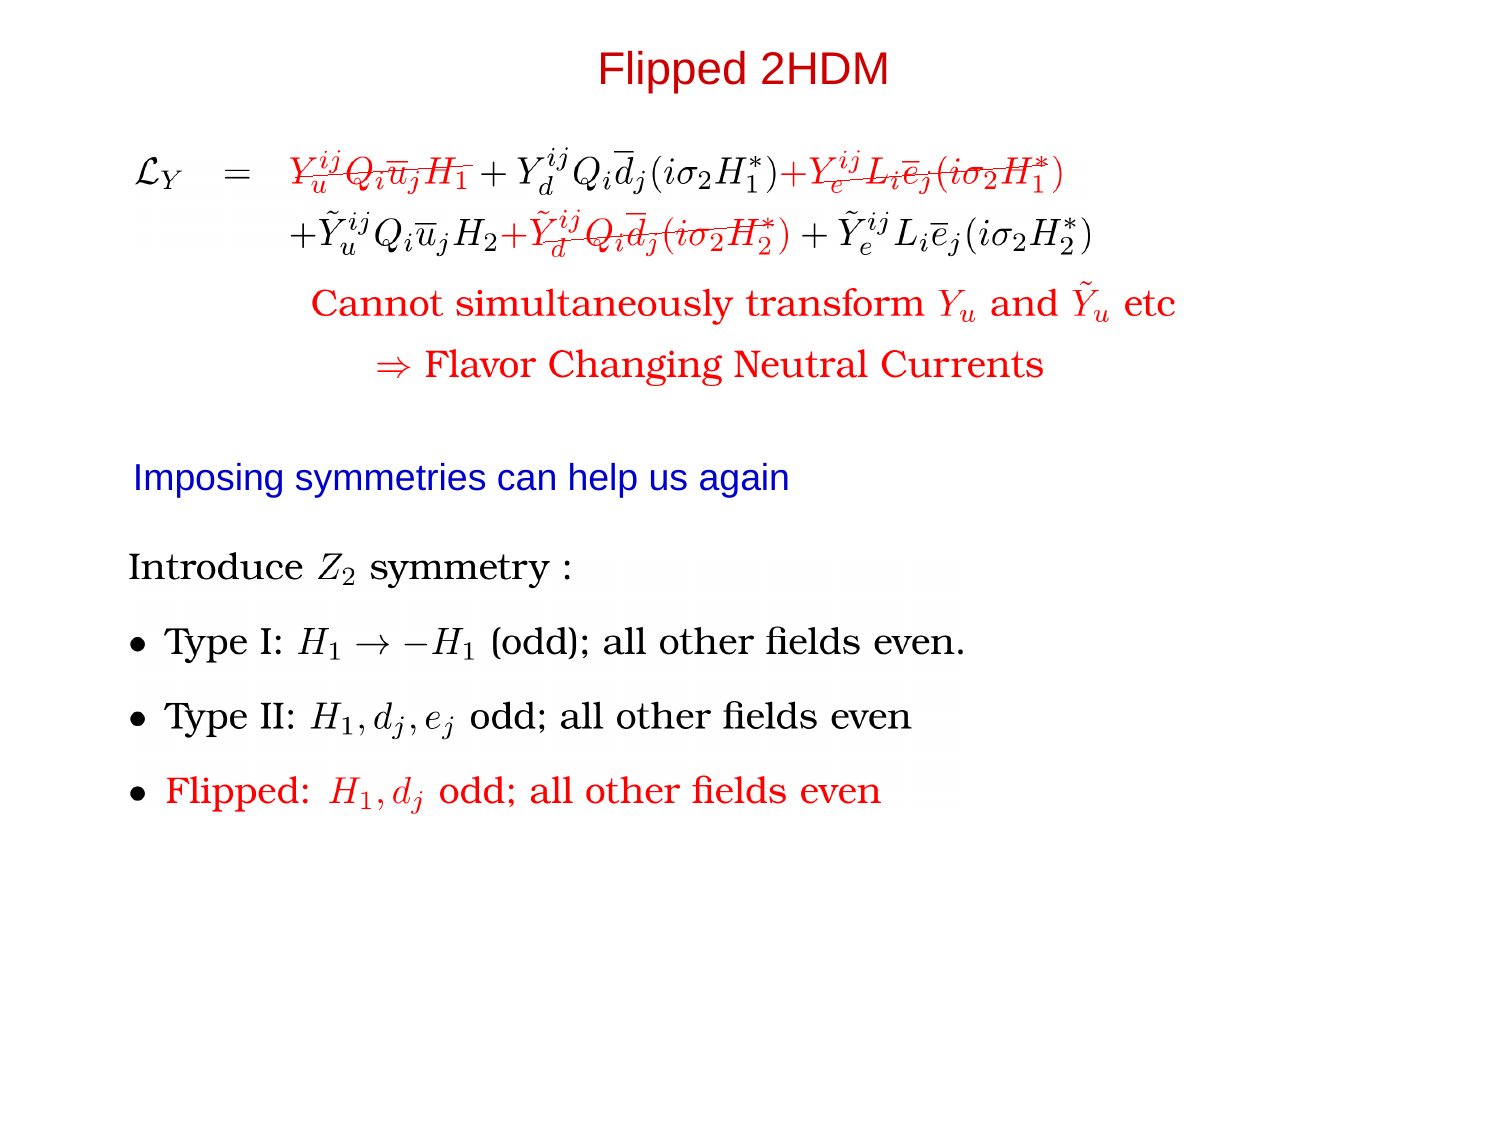

Flipped 2HDM
Imposing symmetries can help us again